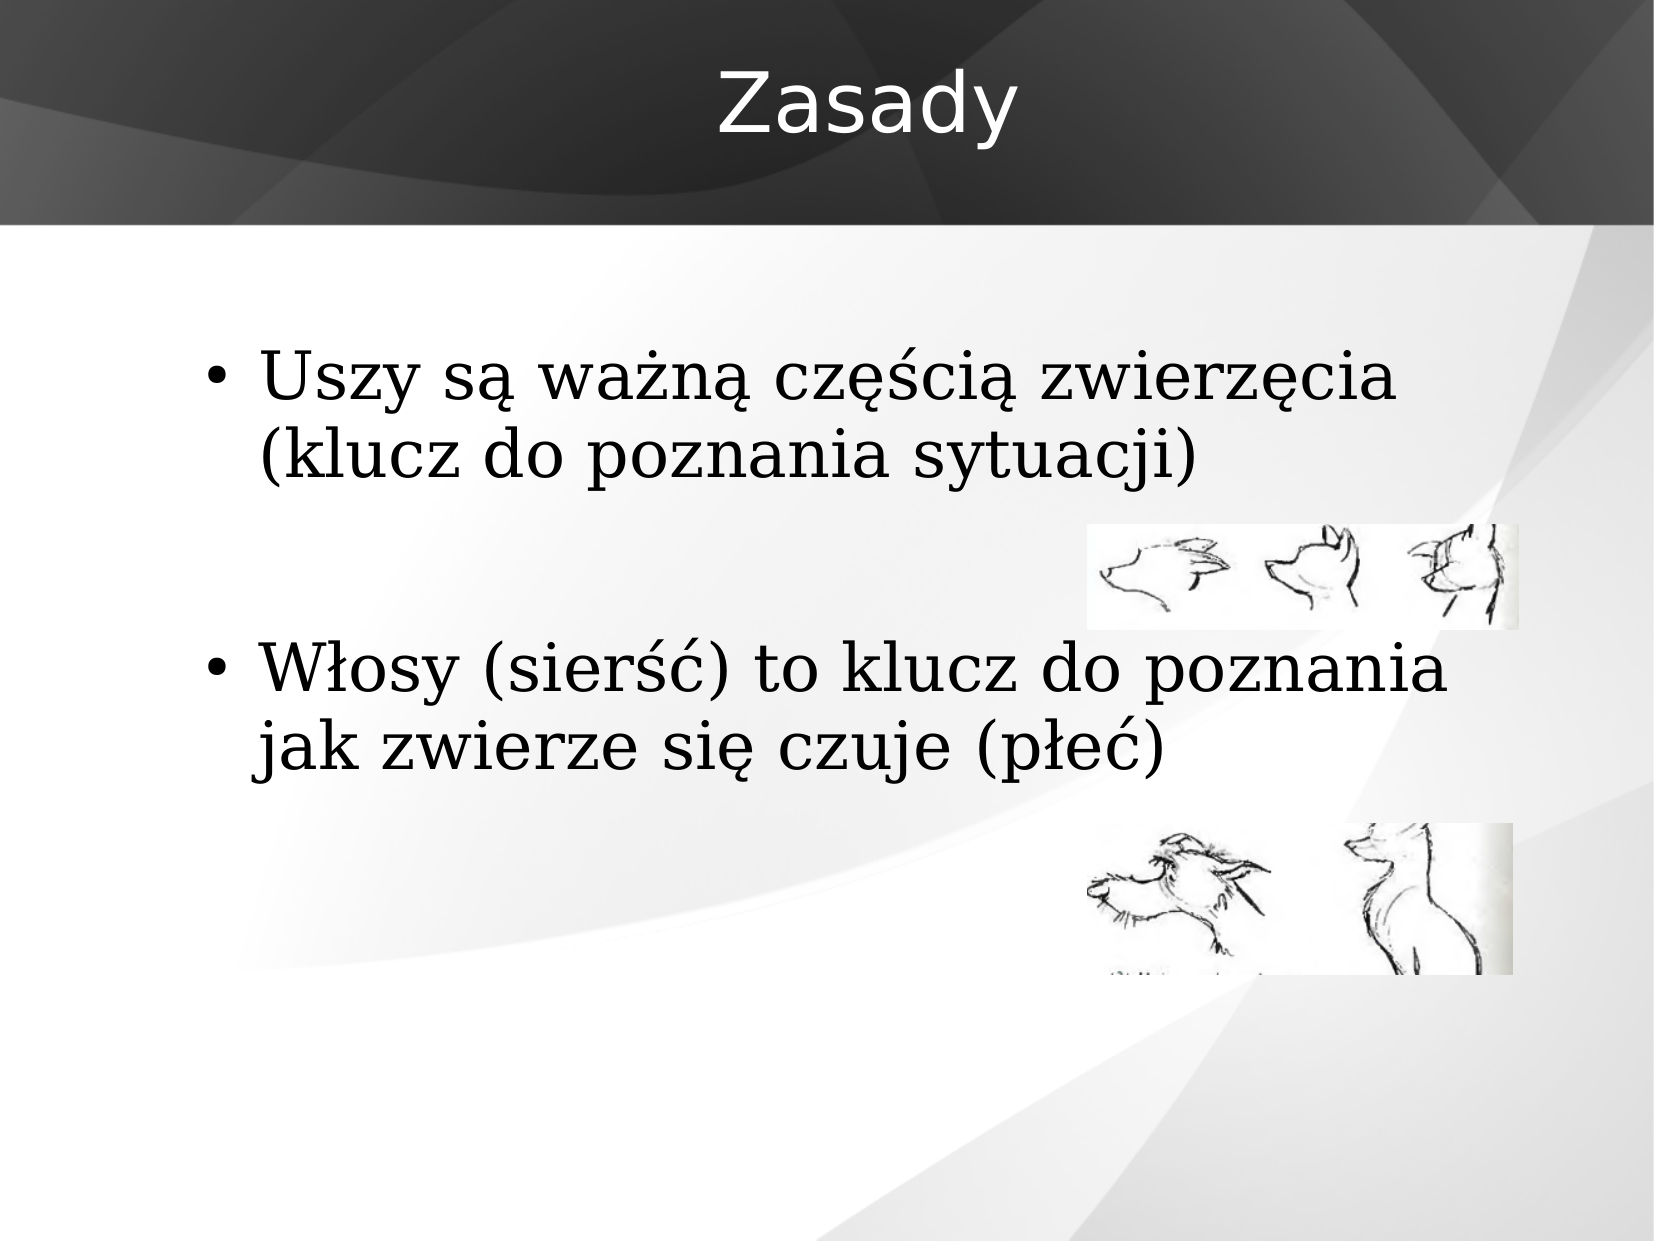

# Zasady
Uszy są ważną częścią zwierzęcia (klucz do poznania sytuacji)
Włosy (sierść) to klucz do poznania jak zwierze się czuje (płeć)